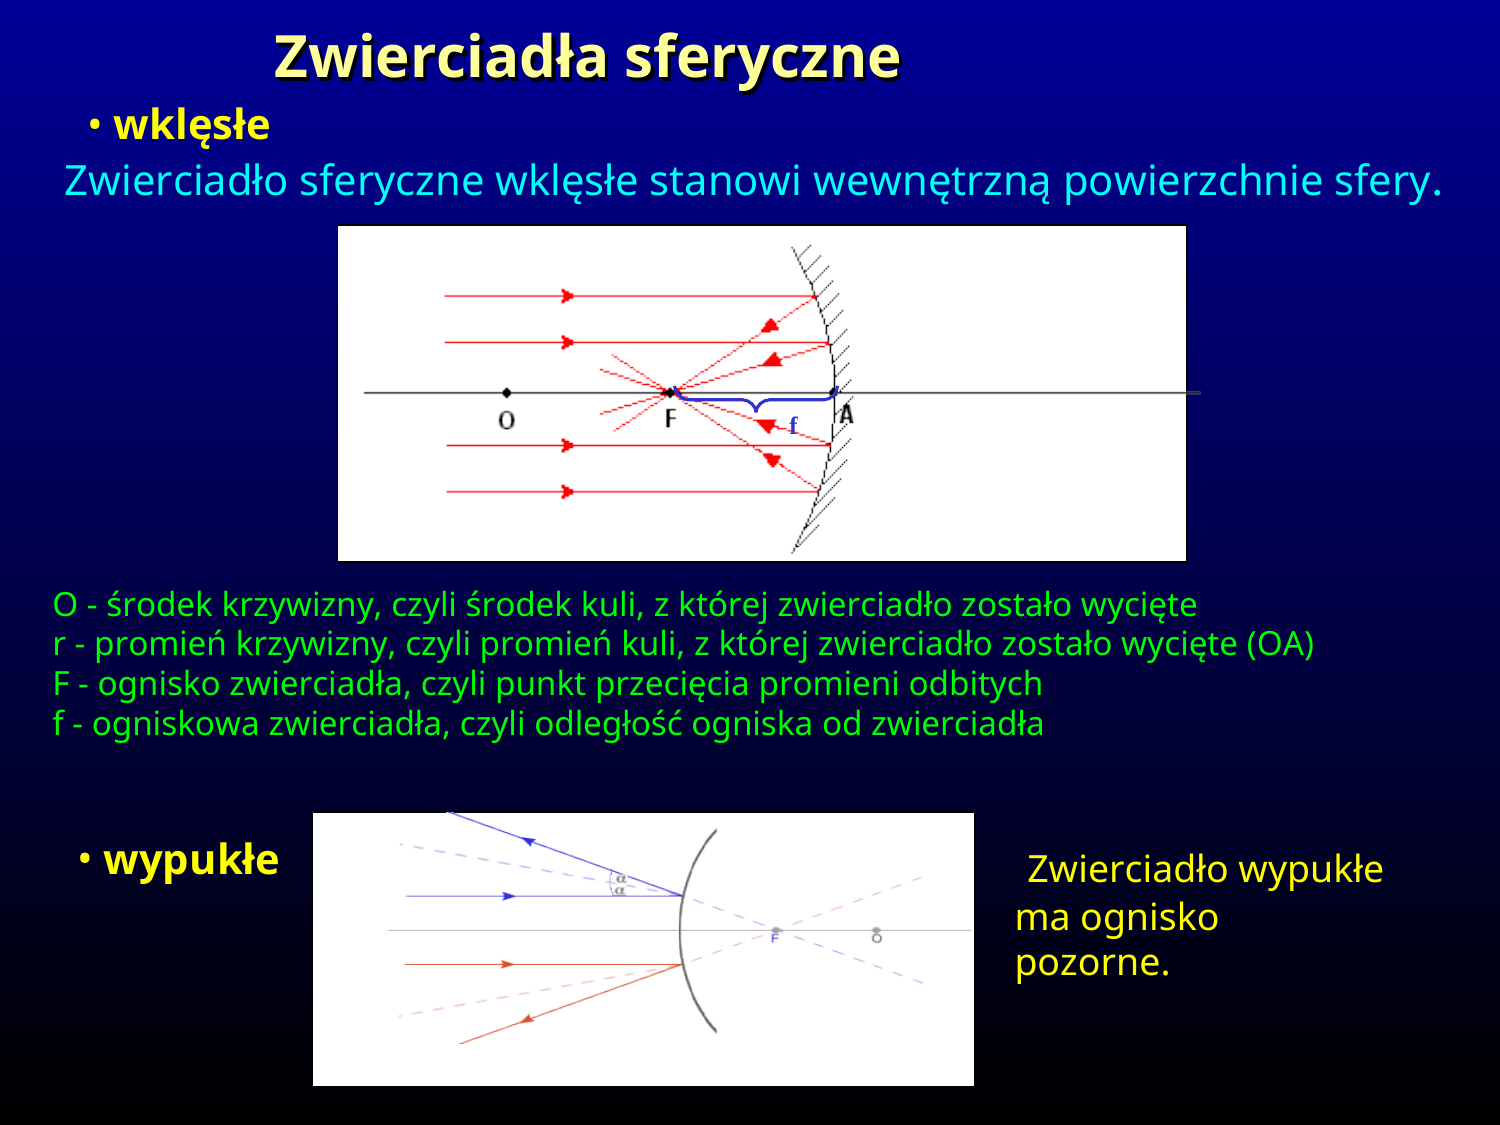

Zwierciadła sferyczne
 wklęsłe
Zwierciadło sferyczne wklęsłe stanowi wewnętrzną powierzchnie sfery.
f
O - środek krzywizny, czyli środek kuli, z której zwierciadło zostało wycięte
r - promień krzywizny, czyli promień kuli, z której zwierciadło zostało wycięte (OA)
F - ognisko zwierciadła, czyli punkt przecięcia promieni odbitych
f - ogniskowa zwierciadła, czyli odległość ogniska od zwierciadła
 wypukłe
 Zwierciadło wypukłe
ma ognisko pozorne.